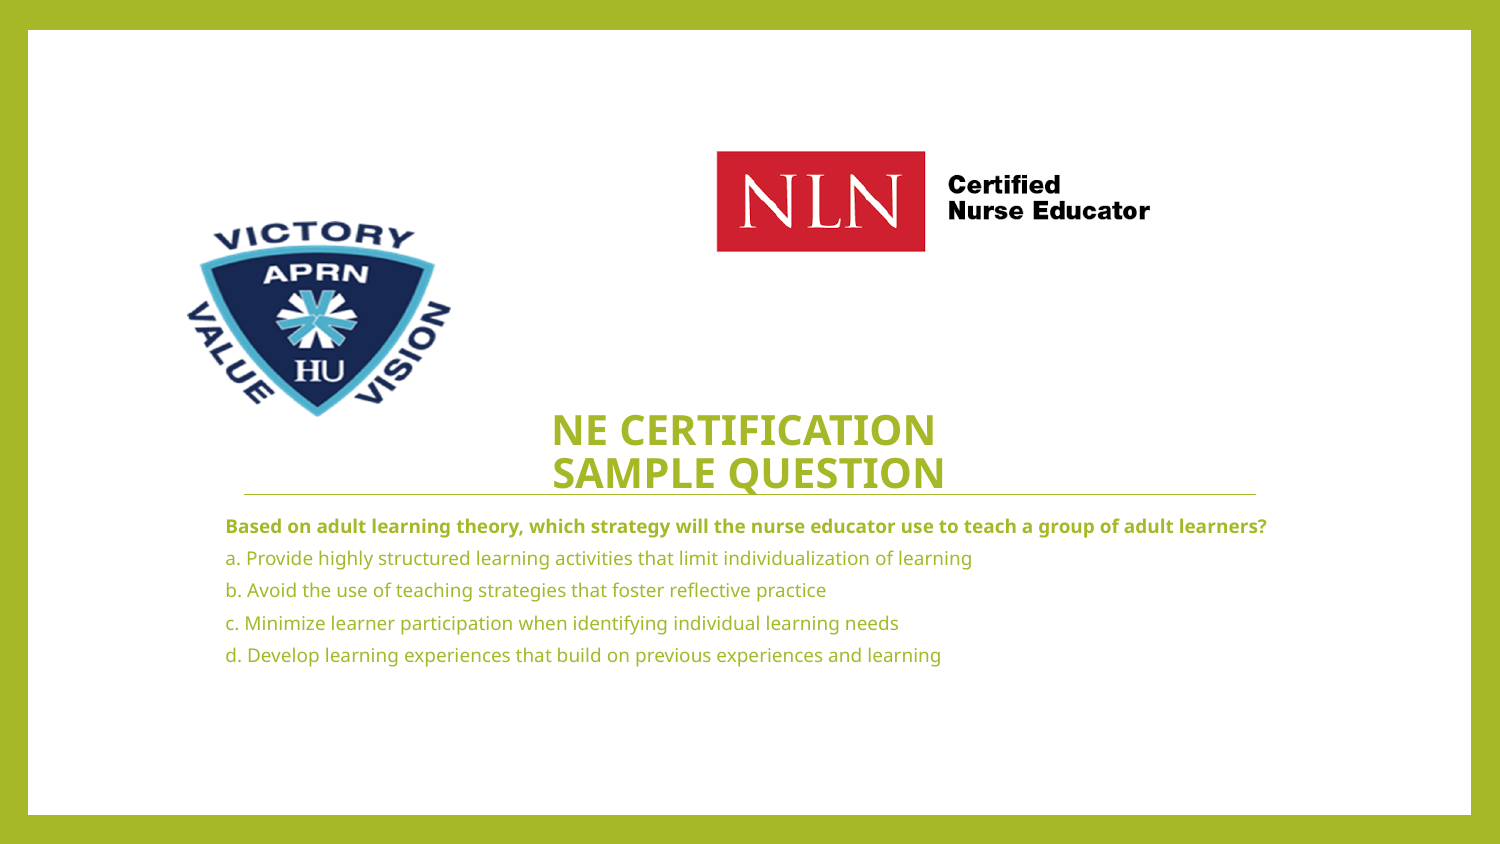

# NE Certification SAMPLE Question
Based on adult learning theory, which strategy will the nurse educator use to teach a group of adult learners?
a. Provide highly structured learning activities that limit individualization of learning
b. Avoid the use of teaching strategies that foster reflective practice
c. Minimize learner participation when identifying individual learning needs
d. Develop learning experiences that build on previous experiences and learning